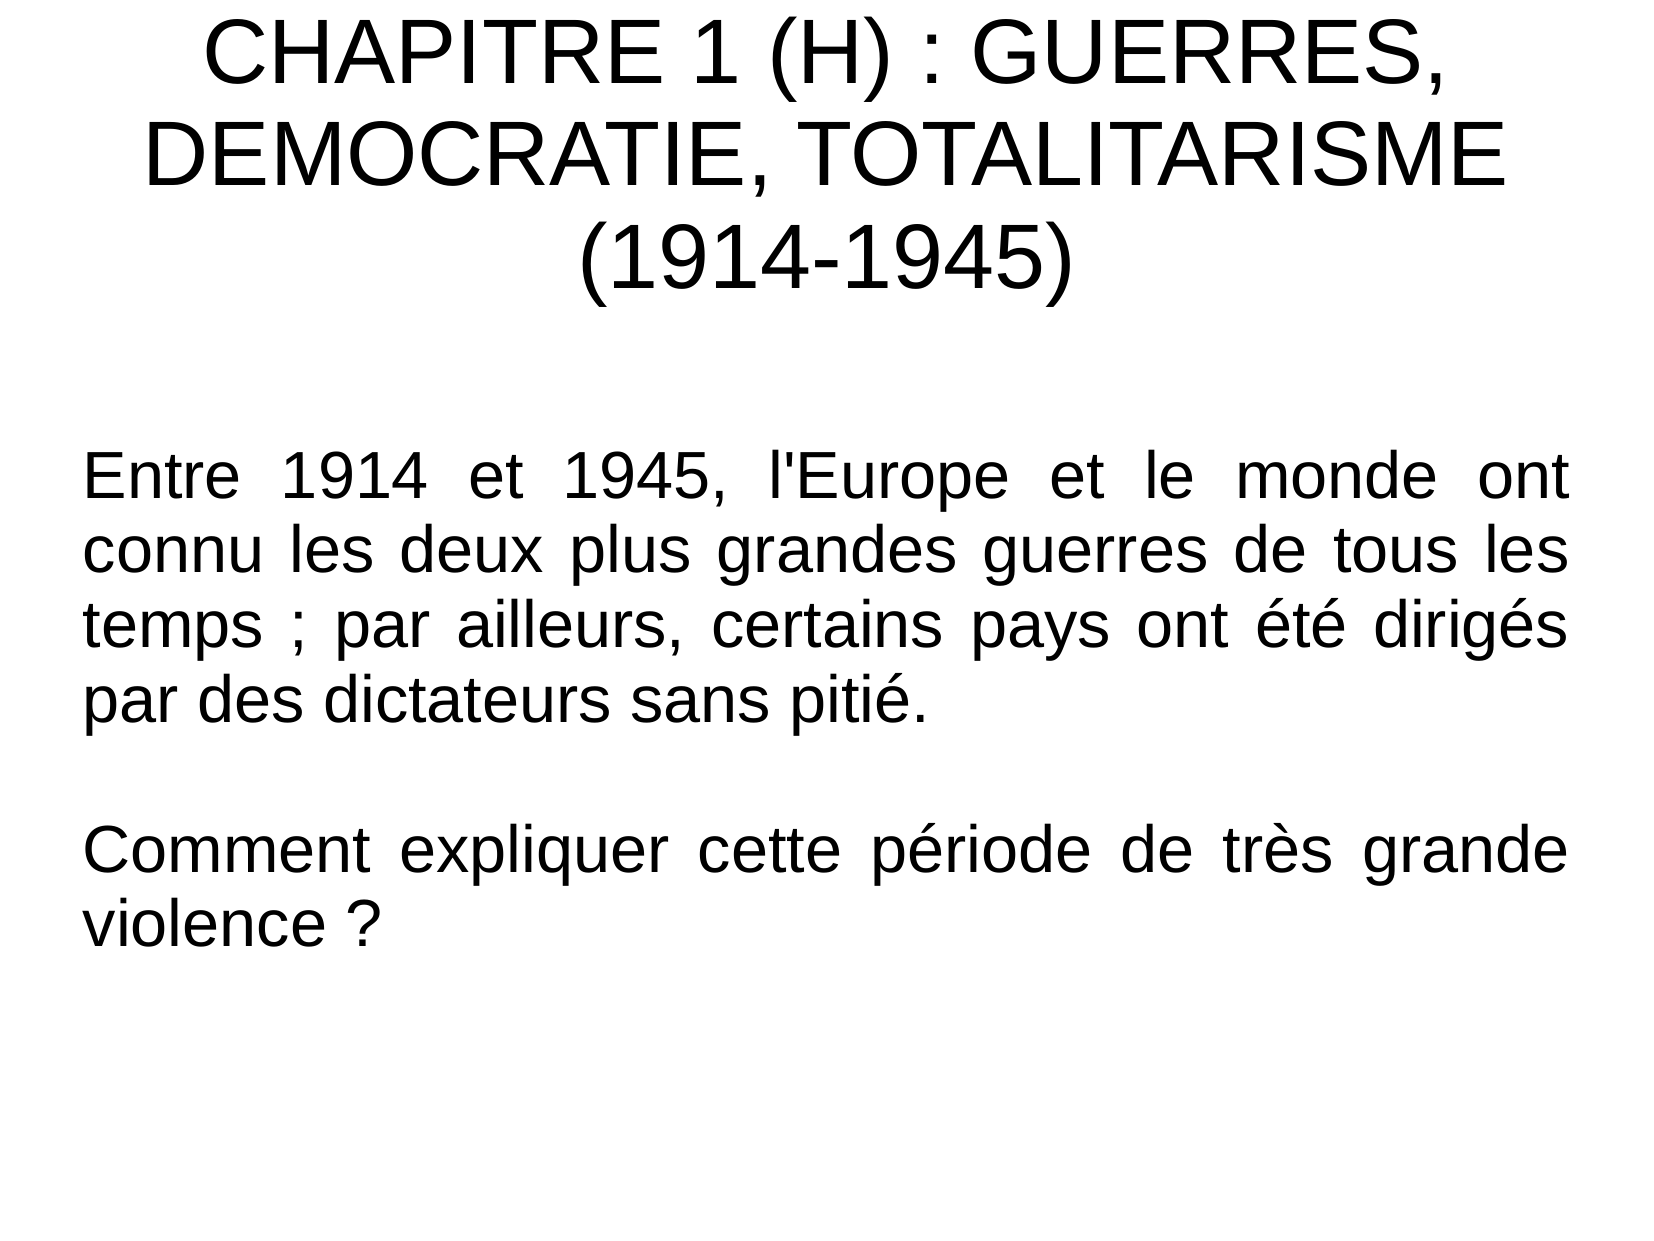

# CHAPITRE 1 (H) : GUERRES, DEMOCRATIE, TOTALITARISME (1914-1945)
Entre 1914 et 1945, l'Europe et le monde ont connu les deux plus grandes guerres de tous les temps ; par ailleurs, certains pays ont été dirigés par des dictateurs sans pitié.
Comment expliquer cette période de très grande violence ?